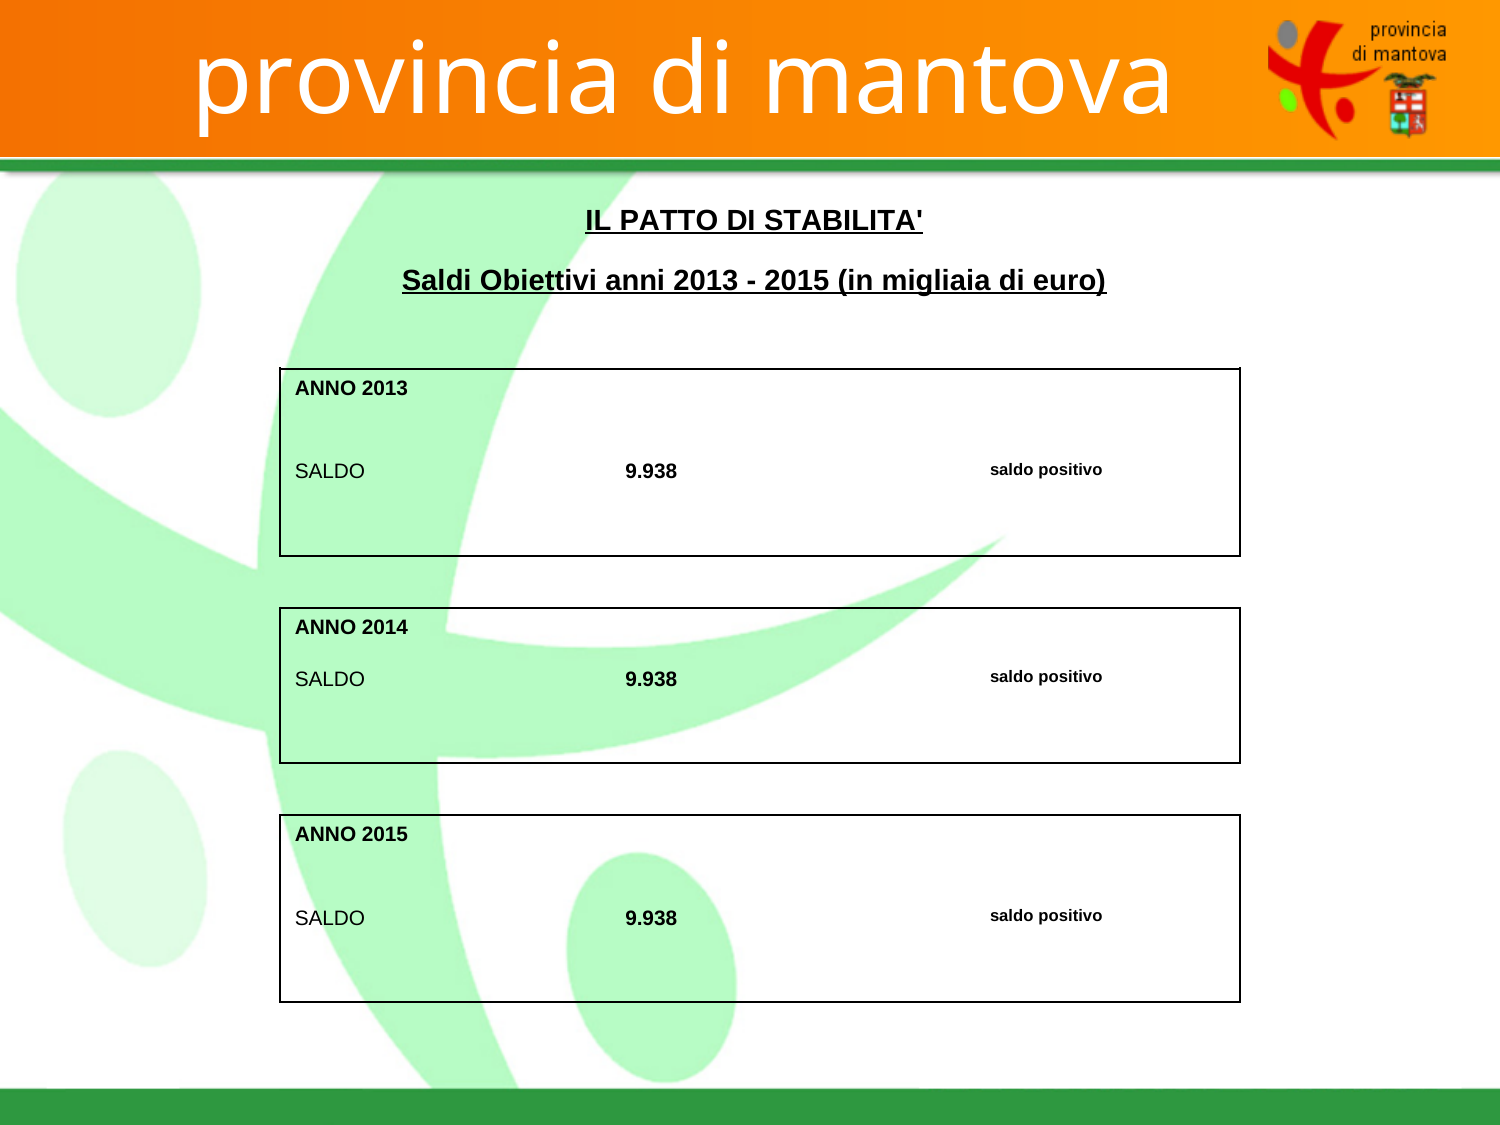

provincia di mantova
| IL PATTO DI STABILITA' |
| --- |
| Saldi Obiettivi anni 2013 - 2015 (in migliaia di euro) |
| ANNO 2013 | | | |
| --- | --- | --- | --- |
| SALDO | 9.938 | | saldo positivo |
| | | | |
| | | | |
| ANNO 2014 | | | |
| SALDO | 9.938 | | saldo positivo |
| | | | |
| | | | |
| ANNO 2015 | | | |
| SALDO | 9.938 | | saldo positivo |
| | | | |